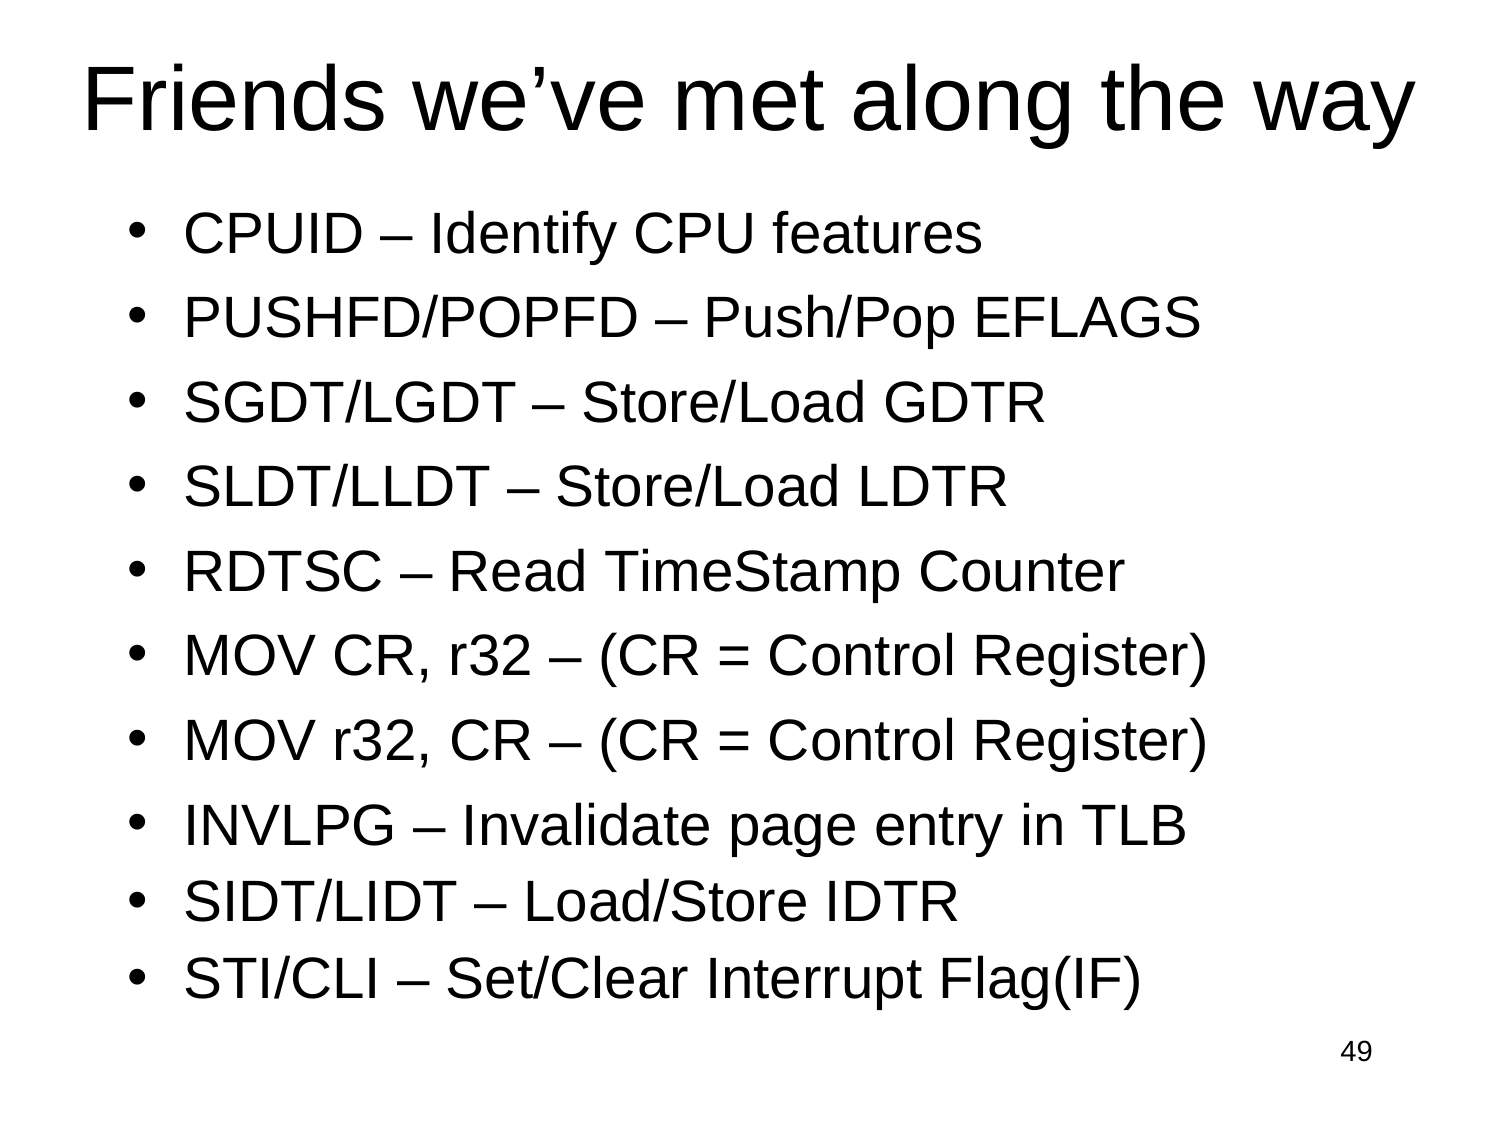

# Friends we’ve met along the way
CPUID – Identify CPU features
PUSHFD/POPFD – Push/Pop EFLAGS
SGDT/LGDT – Store/Load GDTR
SLDT/LLDT – Store/Load LDTR
RDTSC – Read TimeStamp Counter
MOV CR, r32 – (CR = Control Register)
MOV r32, CR – (CR = Control Register)
INVLPG – Invalidate page entry in TLB
SIDT/LIDT – Load/Store IDTR
STI/CLI – Set/Clear Interrupt Flag(IF)